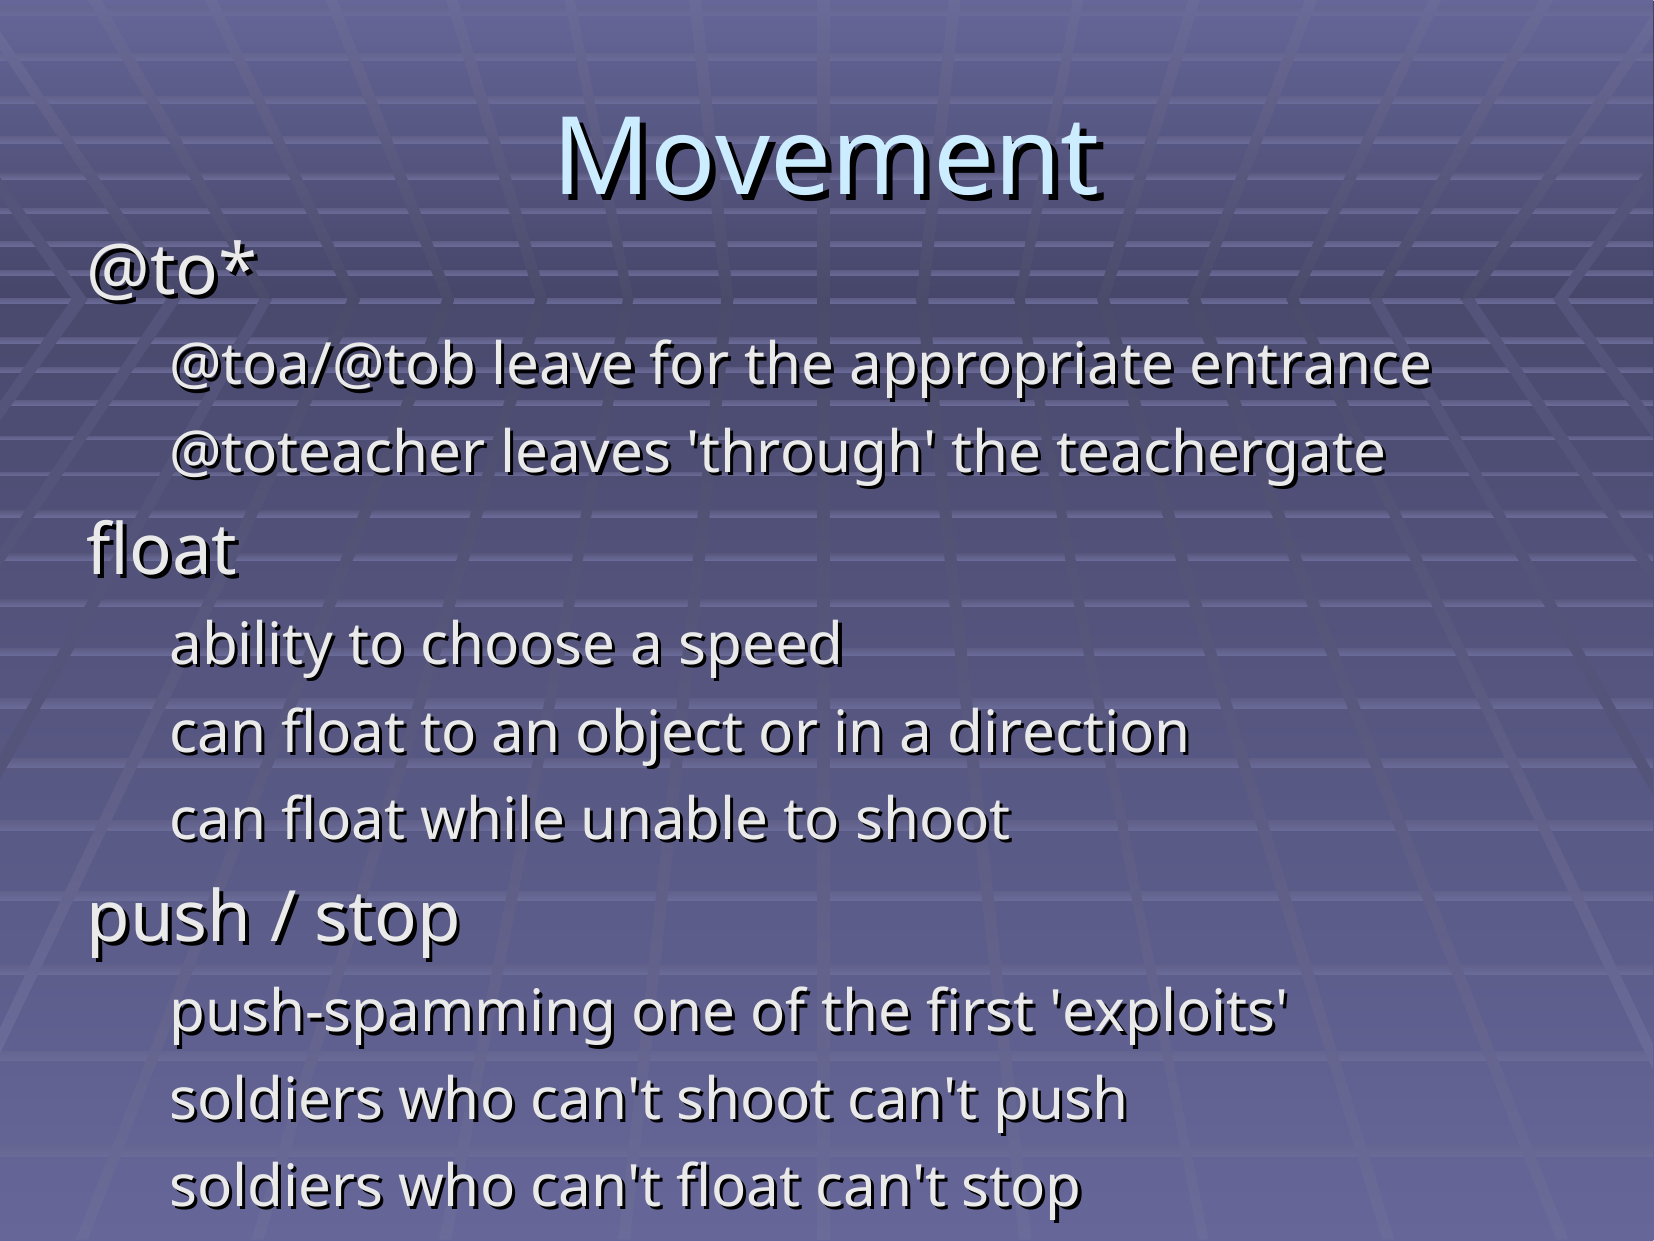

# Movement
@to*
@toa/@tob leave for the appropriate entrance
@toteacher leaves 'through' the teachergate
float
ability to choose a speed
can float to an object or in a direction
can float while unable to shoot
push / stop
push-spamming one of the first 'exploits'
soldiers who can't shoot can't push
soldiers who can't float can't stop